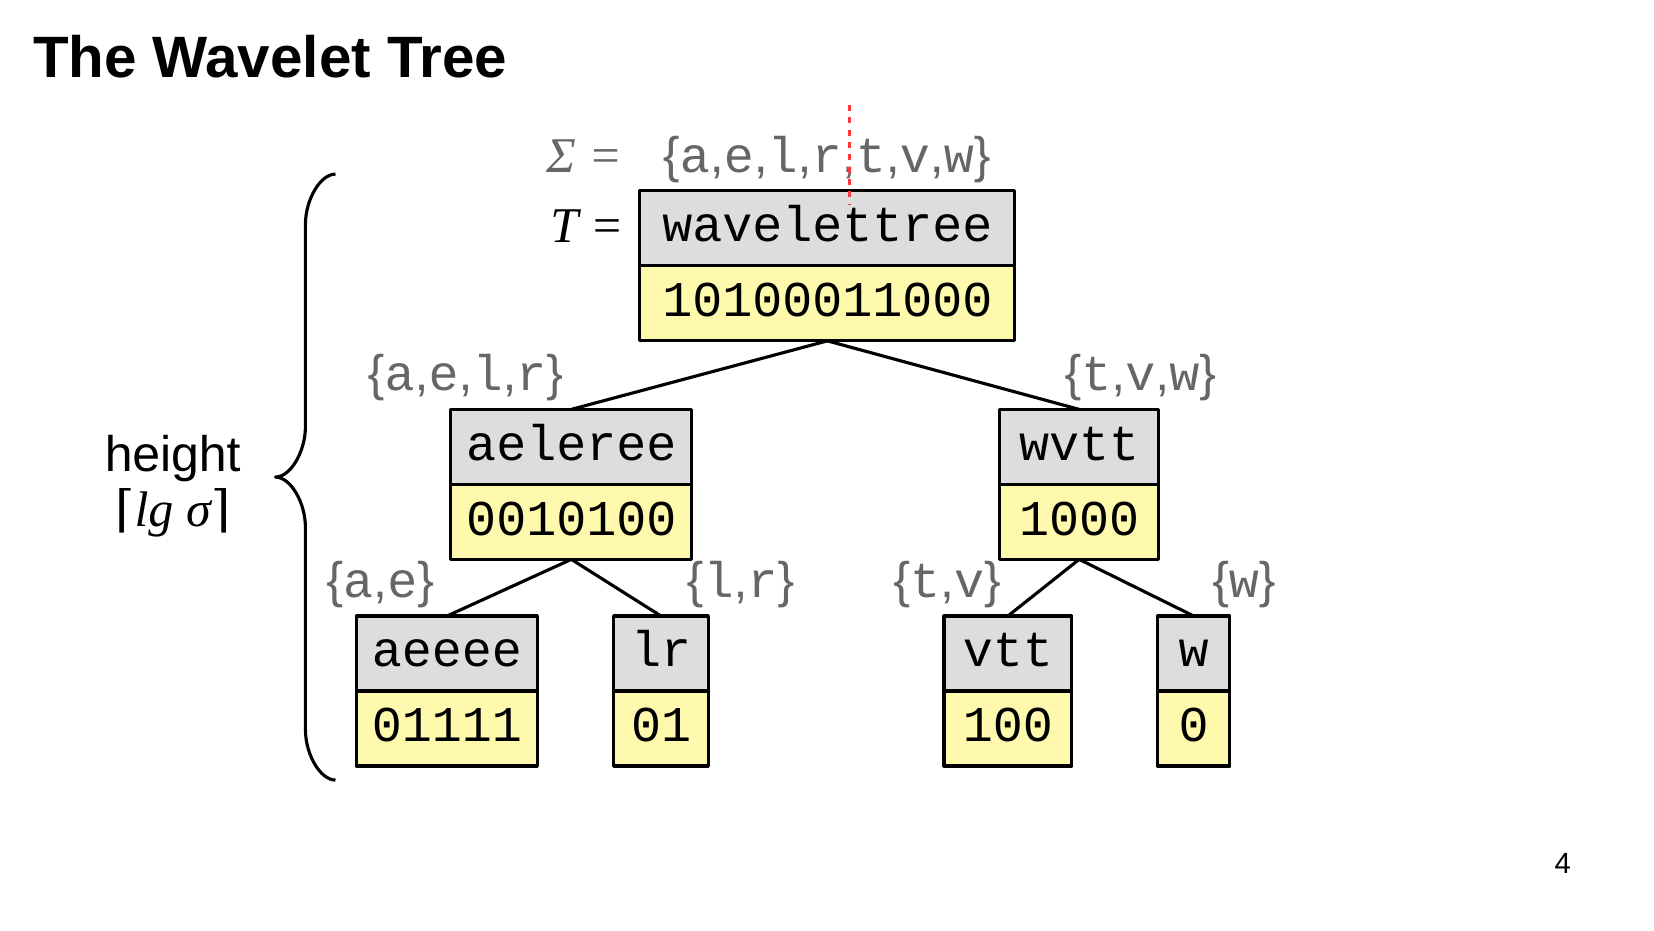

The Wavelet Tree
Σ =
{a,e,l,r,t,v,w}
wavelettree
T =
10100011000
{a,e,l,r}
{t,v,w}
aeleree
wvtt
height
⌈lg σ⌉
0010100
1000
{a,e}
{l,r}
{t,v}
{w}
aeeee
lr
vtt
w
01111
01
100
0
4